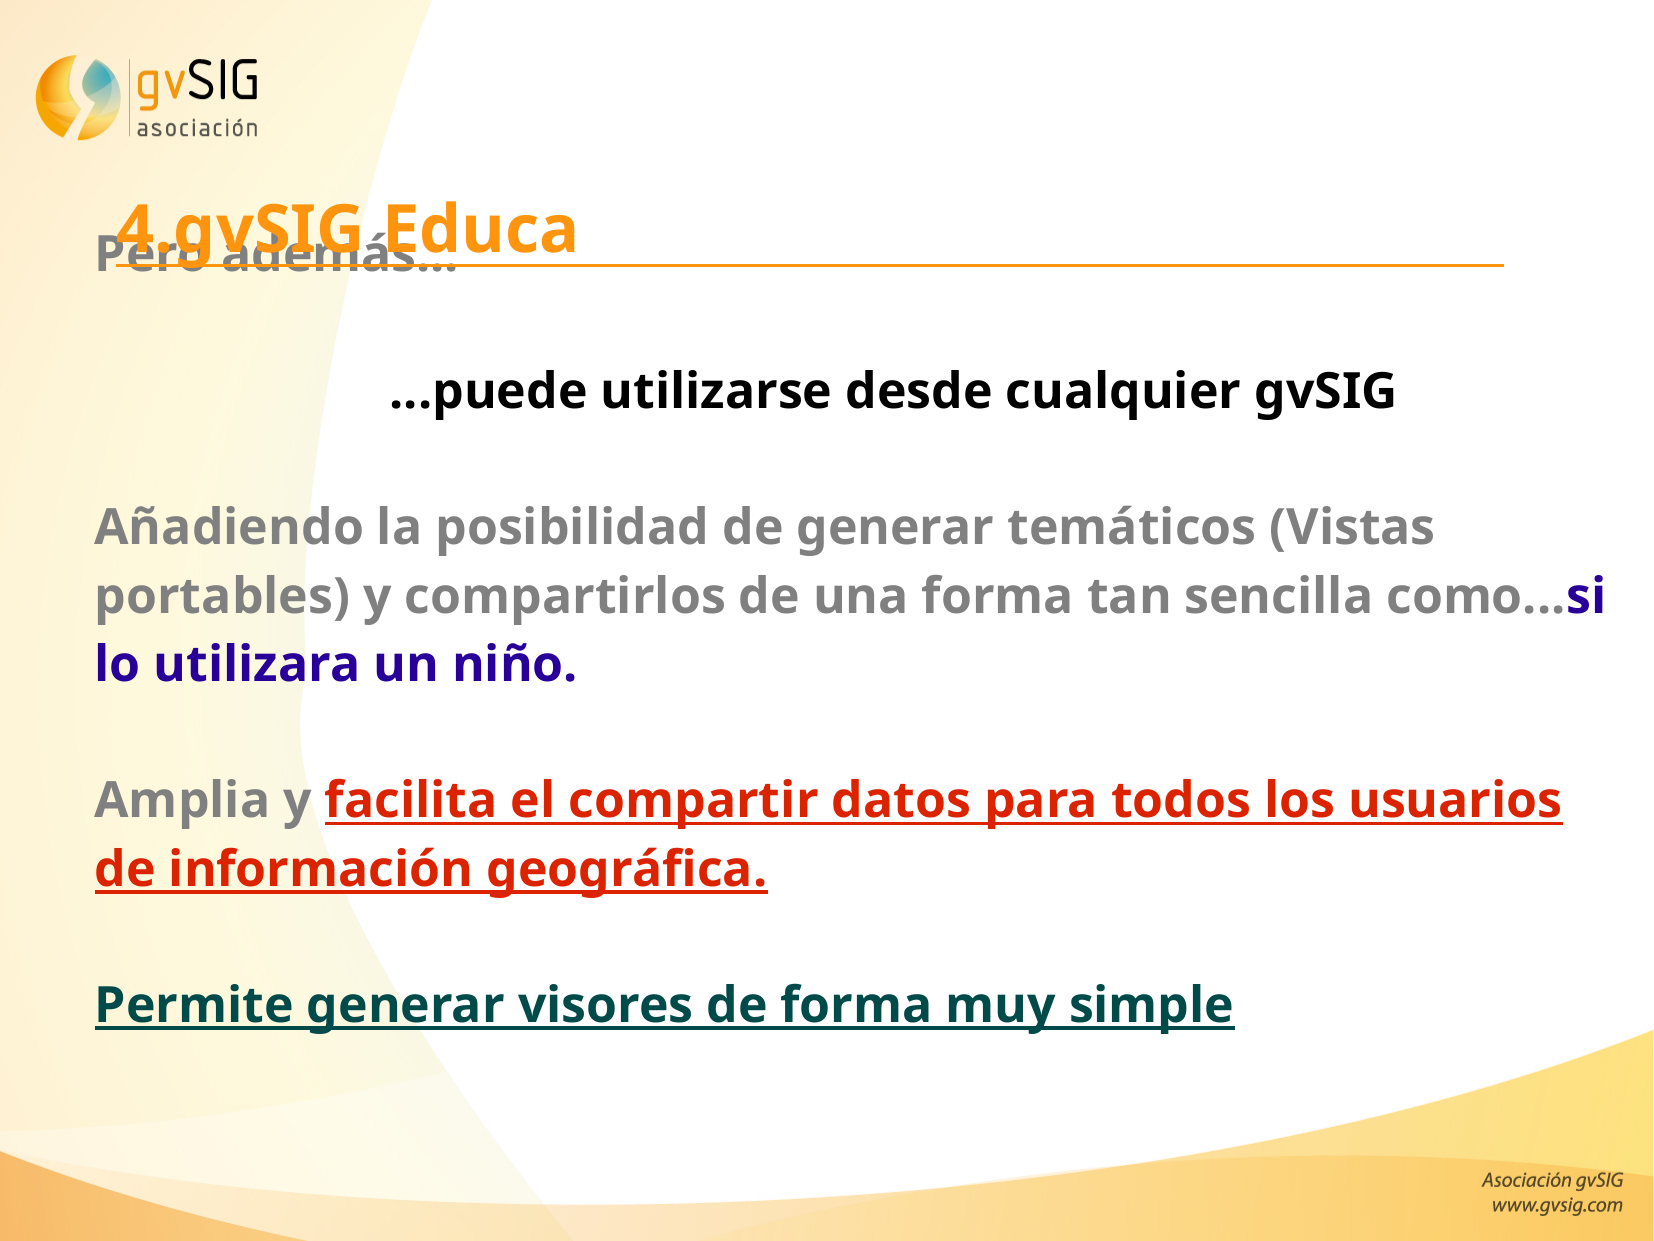

4.gvSIG Educa
# Pero además... ...puede utilizarse desde cualquier gvSIG Añadiendo la posibilidad de generar temáticos (Vistas portables) y compartirlos de una forma tan sencilla como...si lo utilizara un niño. Amplia y facilita el compartir datos para todos los usuarios de información geográfica. Permite generar visores de forma muy simple